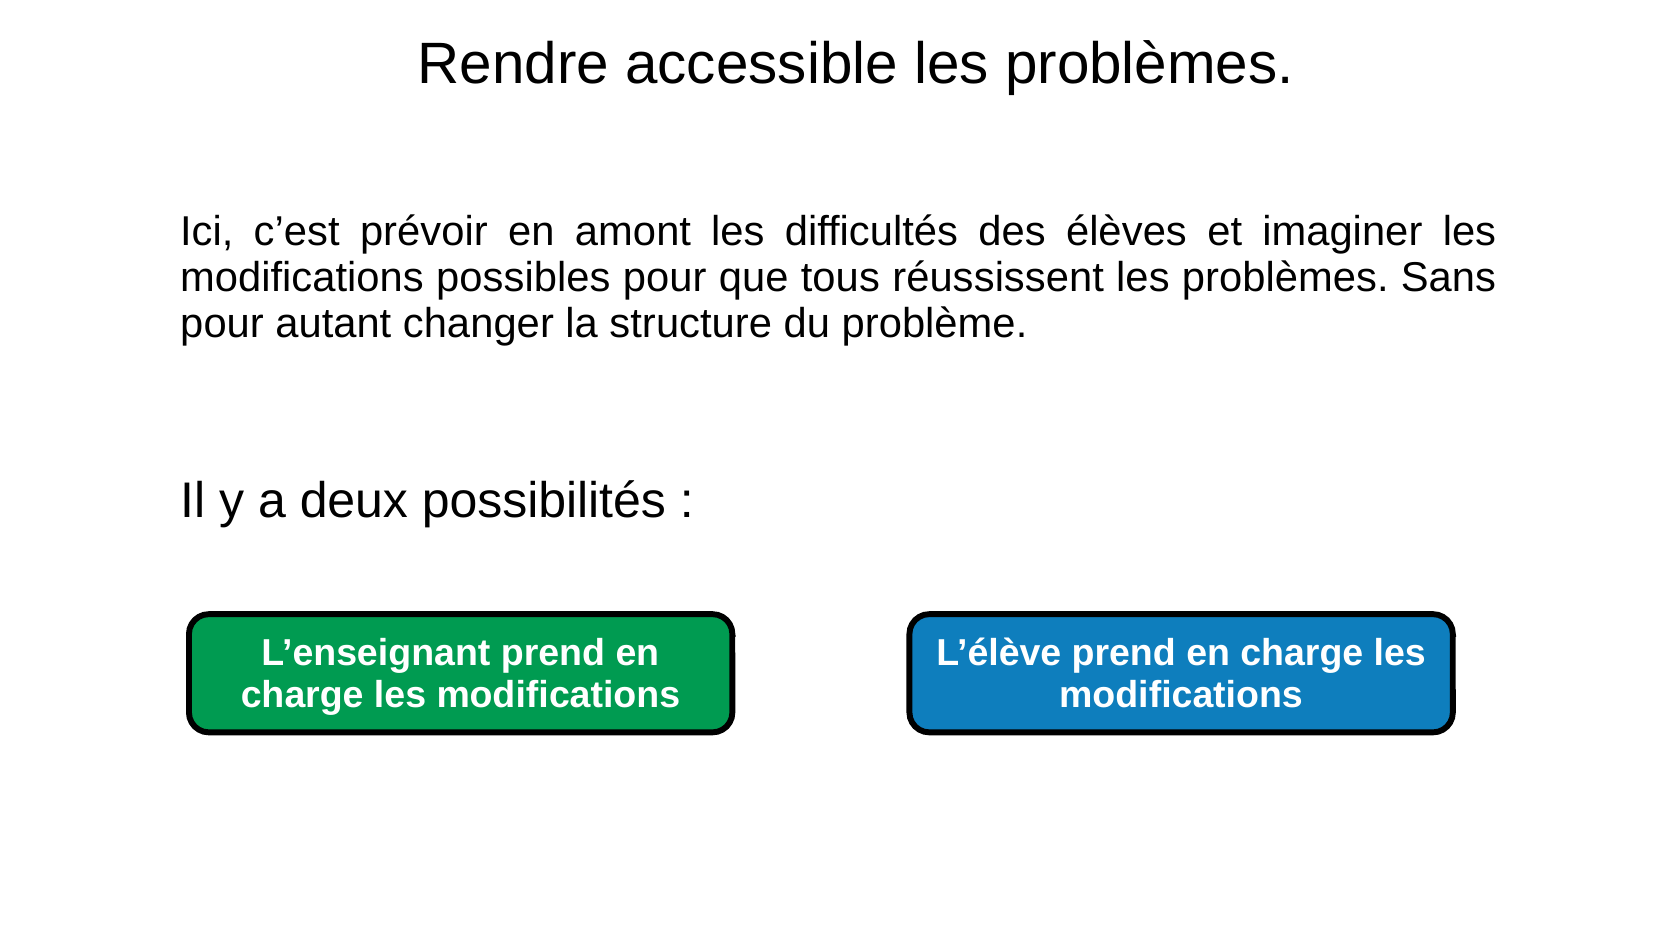

Rendre accessible les problèmes.
Ici, c’est prévoir en amont les difficultés des élèves et imaginer les modifications possibles pour que tous réussissent les problèmes. Sans pour autant changer la structure du problème.
Il y a deux possibilités :
L’enseignant prend en charge les modifications
L’élève prend en charge les modifications